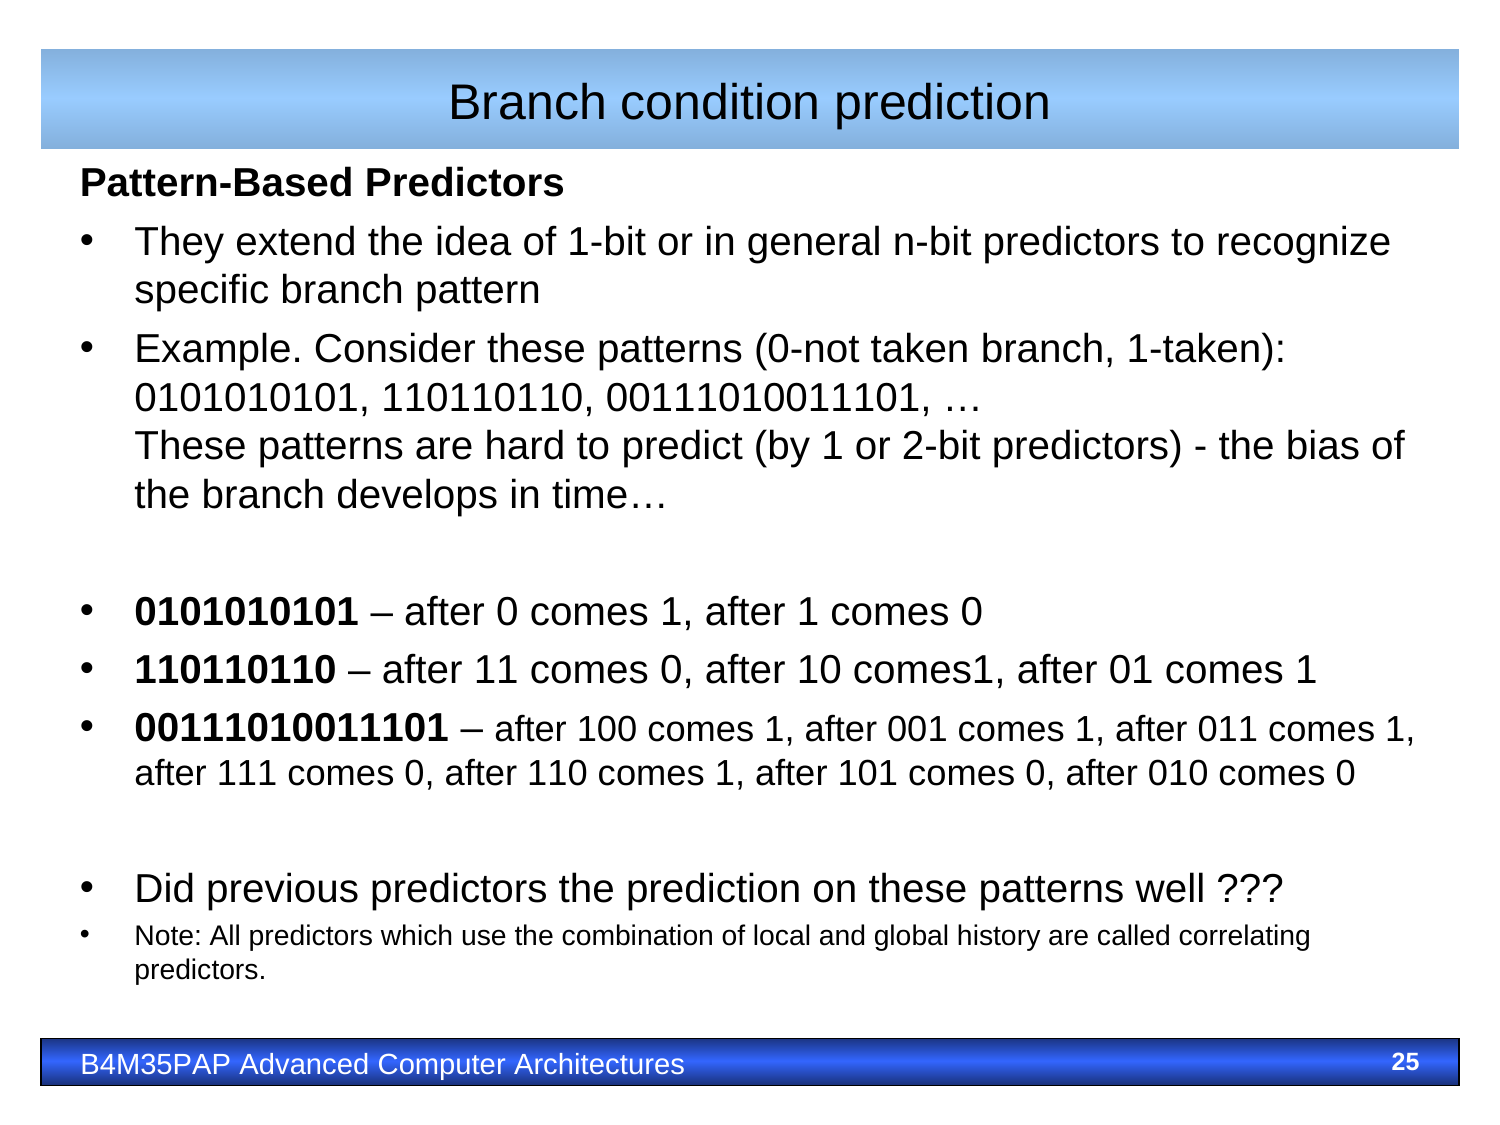

# Branch condition prediction
Pattern-Based Predictors
They extend the idea of 1-bit or in general n-bit predictors to recognize specific branch pattern
Example. Consider these patterns (0-not taken branch, 1-taken):
0101010101, 110110110, 00111010011101, …
These patterns are hard to predict (by 1 or 2-bit predictors) - the bias of the branch develops in time…
0101010101 – after 0 comes 1, after 1 comes 0
110110110 – after 11 comes 0, after 10 comes1, after 01 comes 1
00111010011101 – after 100 comes 1, after 001 comes 1, after 011 comes 1, after 111 comes 0, after 110 comes 1, after 101 comes 0, after 010 comes 0
Did previous predictors the prediction on these patterns well ???
Note: All predictors which use the combination of local and global history are called correlating predictors.